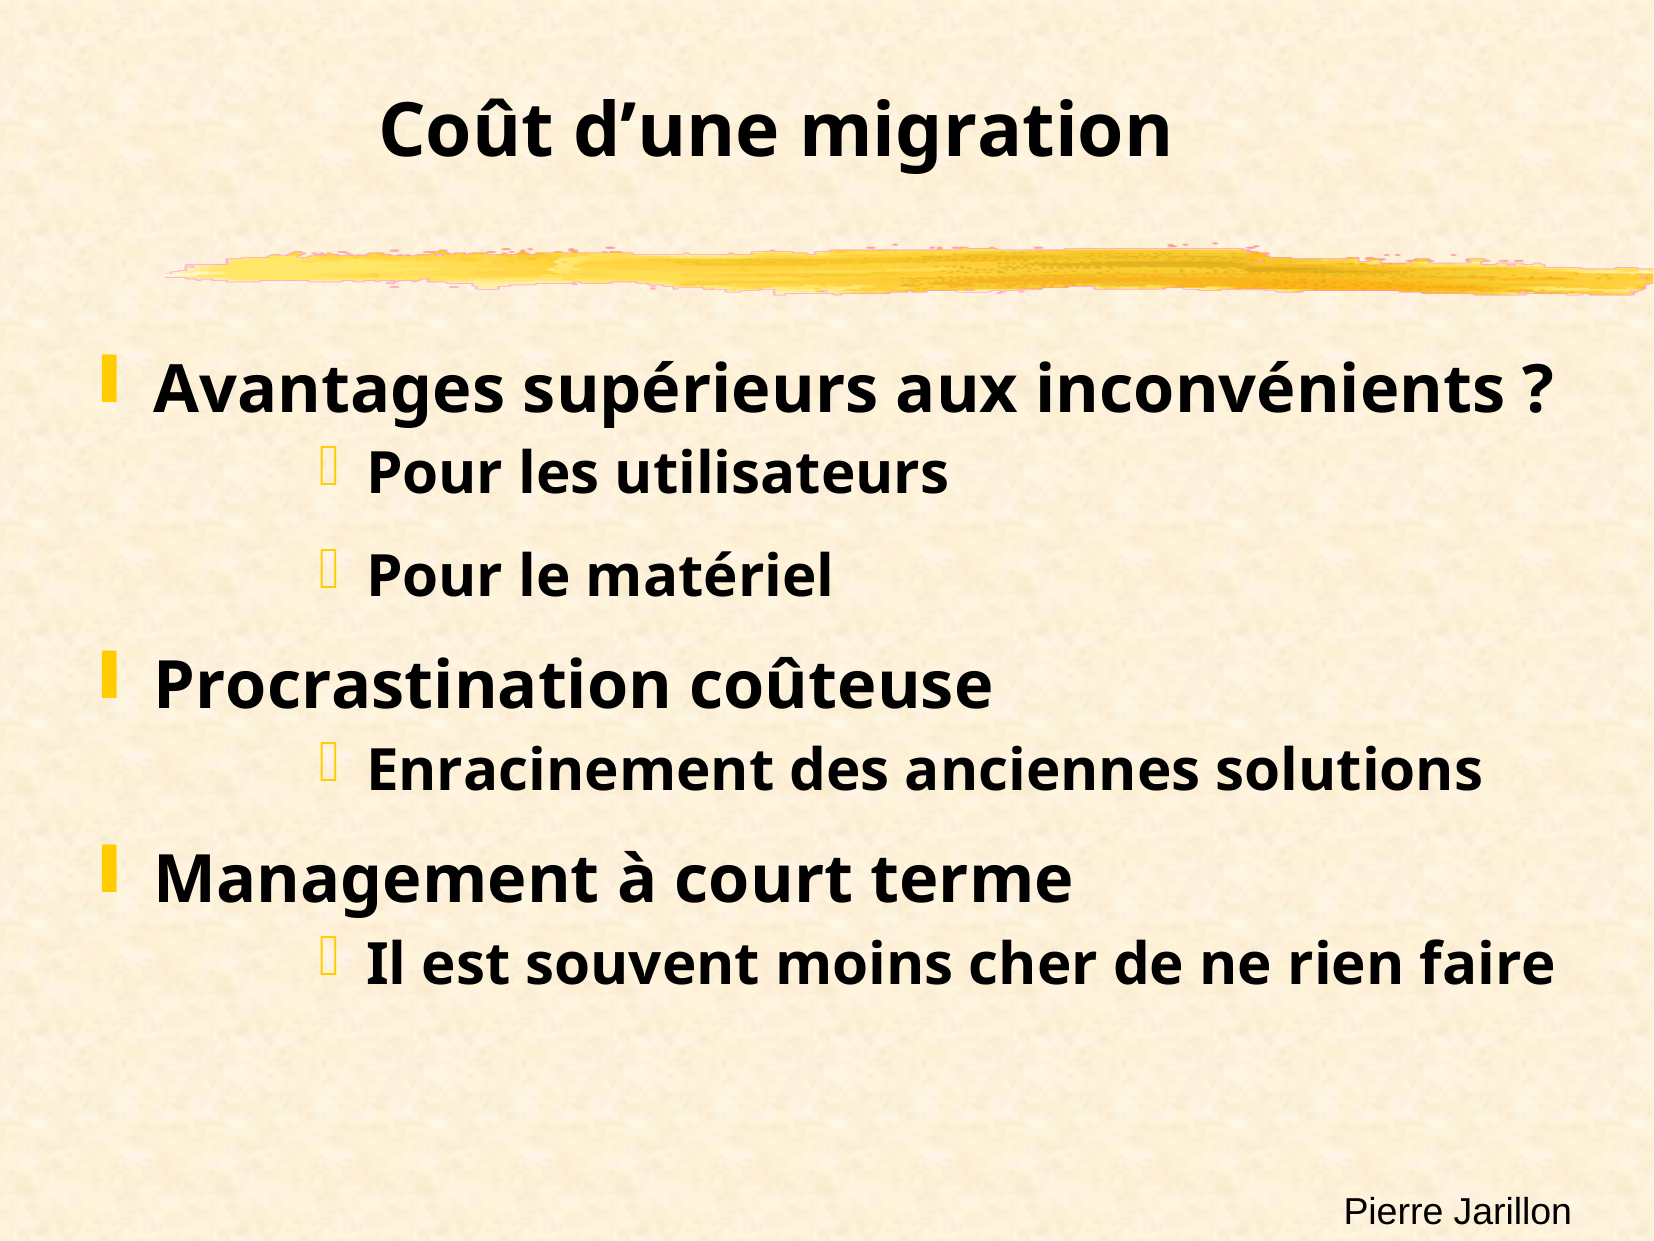

# Coût d’une migration
Avantages supérieurs aux inconvénients ?
Pour les utilisateurs
Pour le matériel
Procrastination coûteuse
Enracinement des anciennes solutions
Management à court terme
Il est souvent moins cher de ne rien faire